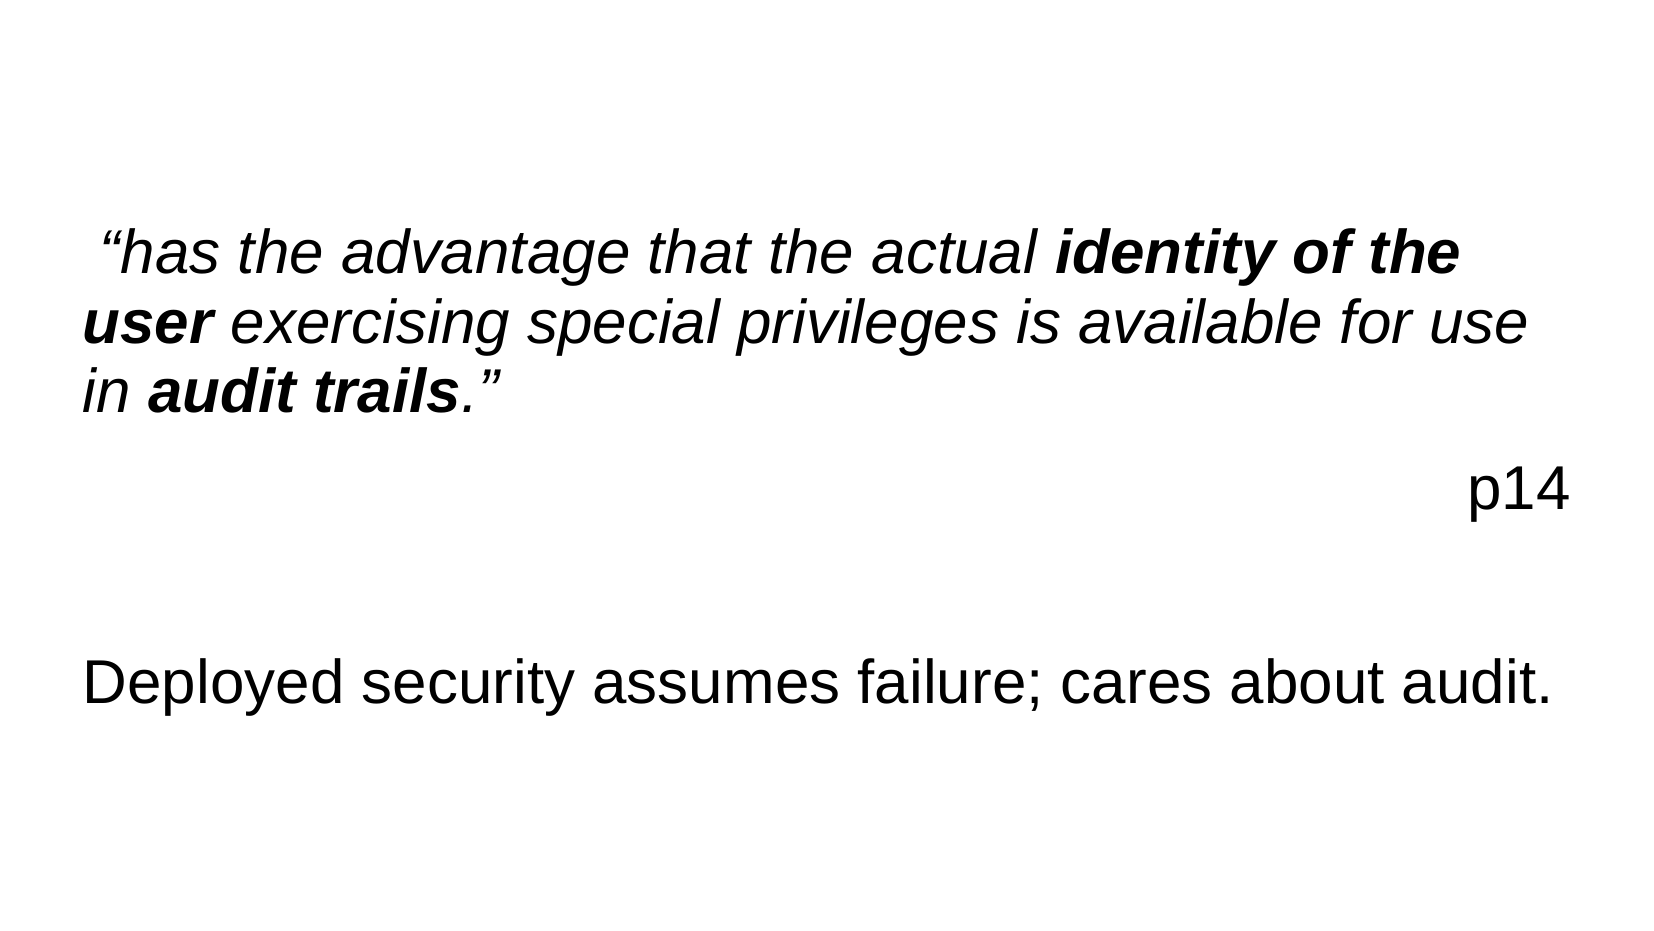

# “has the advantage that the actual identity of the user exercising special privileges is available for use in audit trails.”
p14
Deployed security assumes failure; cares about audit.